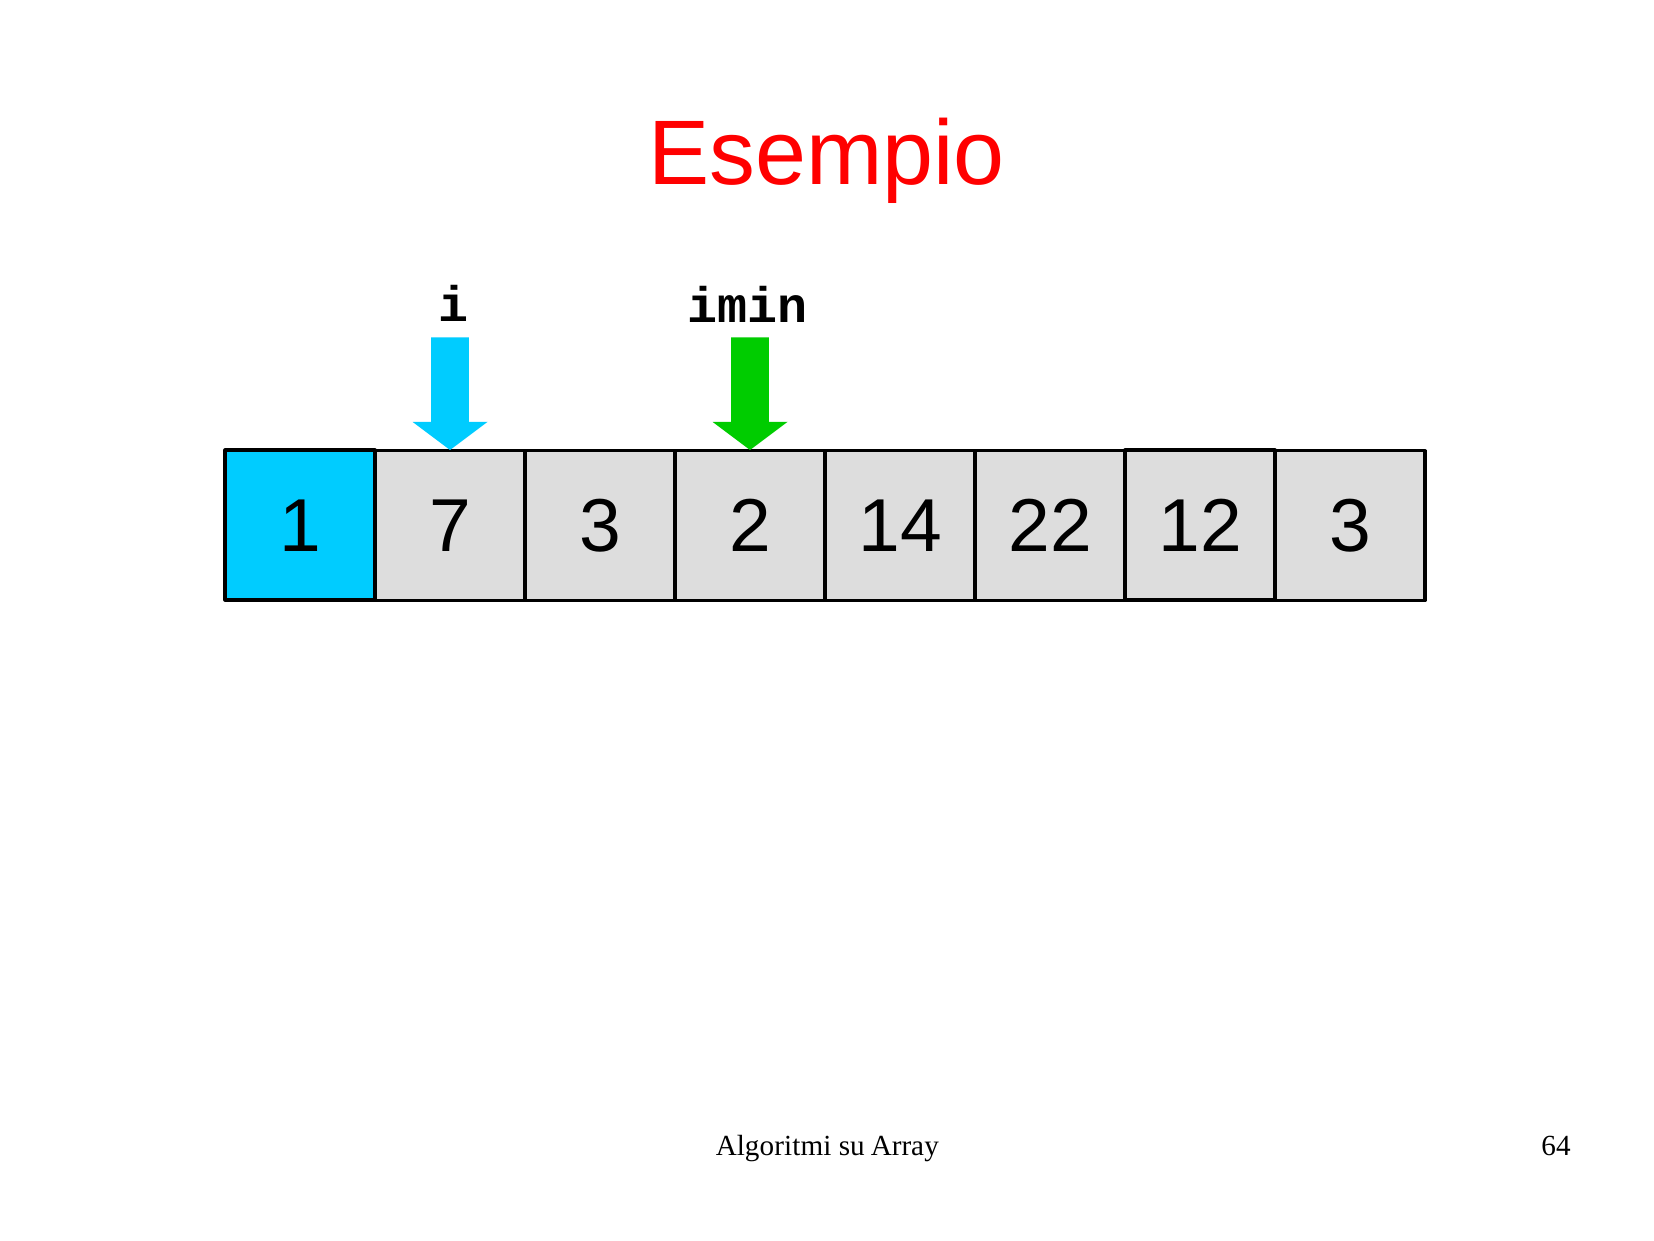

# Esempio
i
imin
1
12
7
3
2
14
22
3
Algoritmi su Array
64